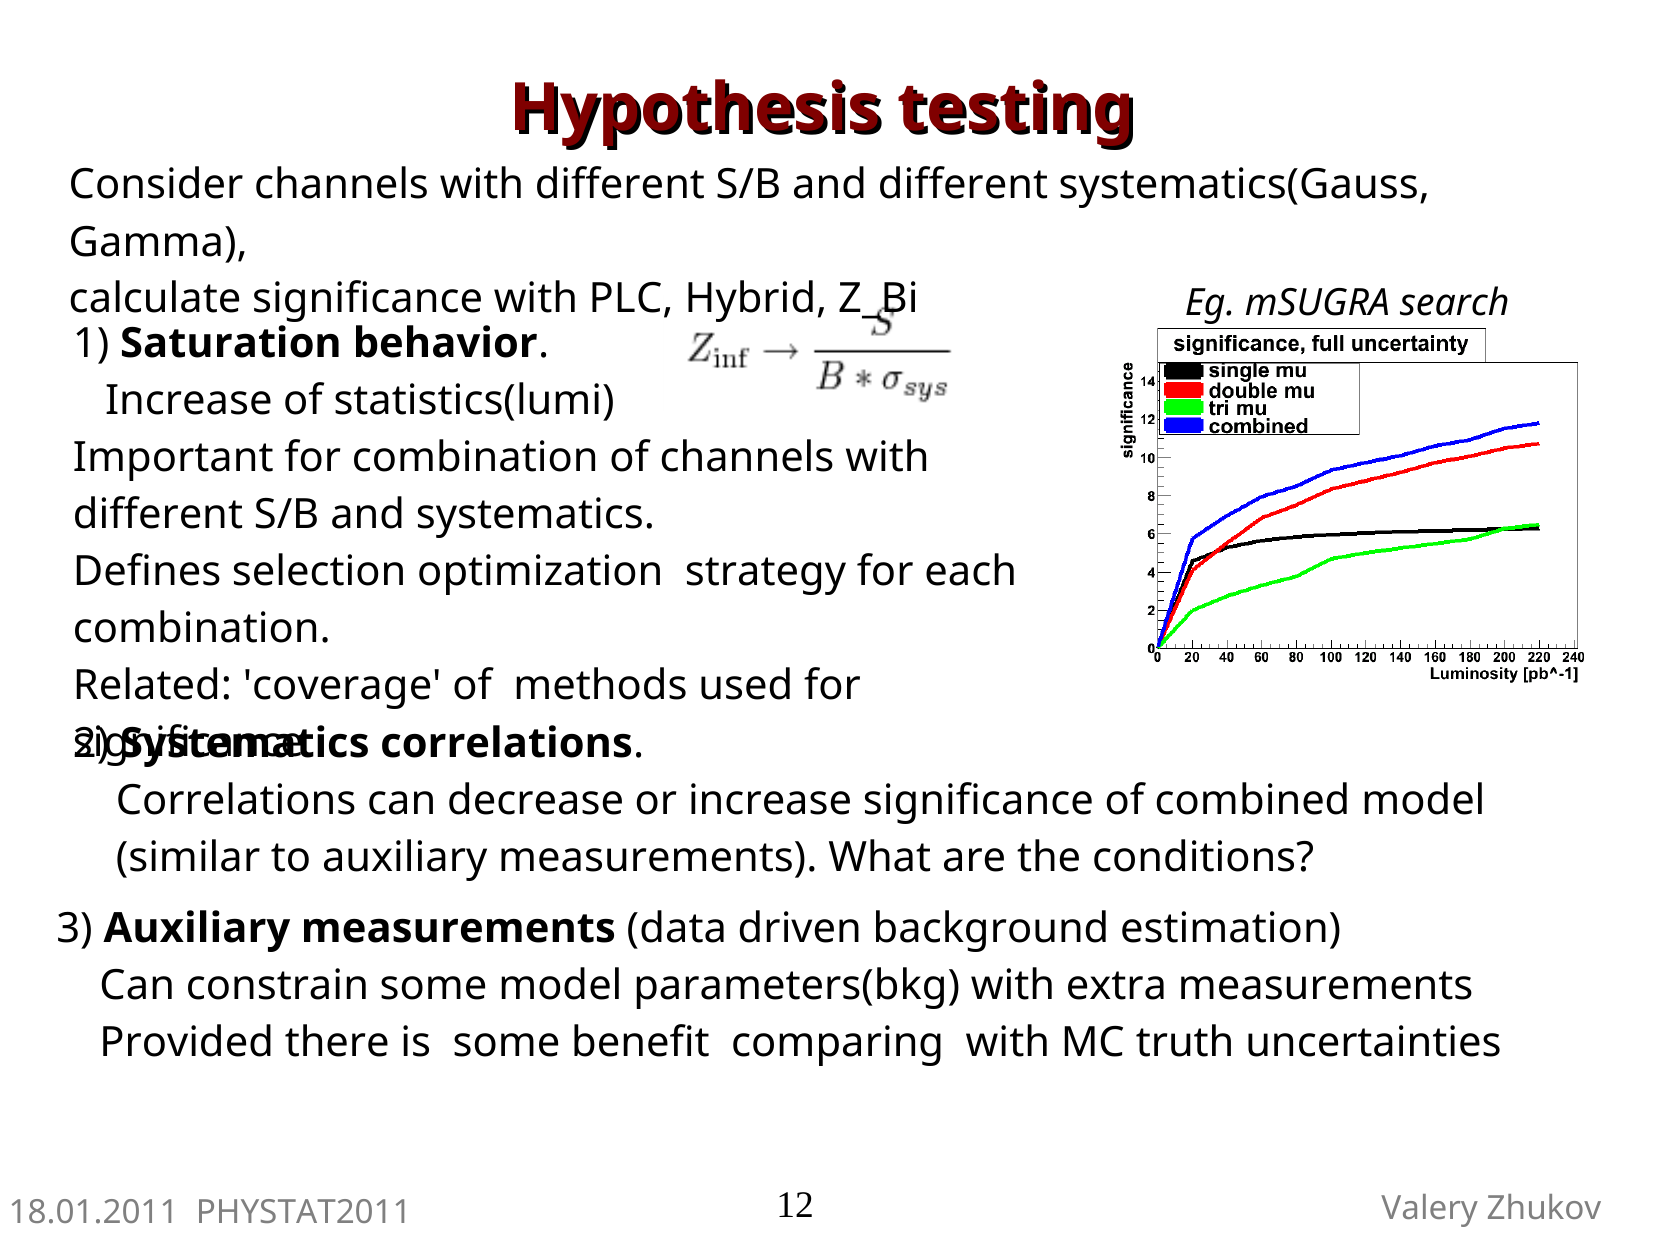

# Hypothesis testing
Consider channels with different S/B and different systematics(Gauss, Gamma),
calculate significance with PLC, Hybrid, Z_Bi
Eg. mSUGRA search
1) Saturation behavior.
 Increase of statistics(lumi)
Important for combination of channels with different S/B and systematics.
Defines selection optimization strategy for each combination.
Related: 'coverage' of methods used for significance
2) Systematics correlations.
 Correlations can decrease or increase significance of combined model
 (similar to auxiliary measurements). What are the conditions?
3) Auxiliary measurements (data driven background estimation)
 Can constrain some model parameters(bkg) with extra measurements
 Provided there is some benefit comparing with MC truth uncertainties